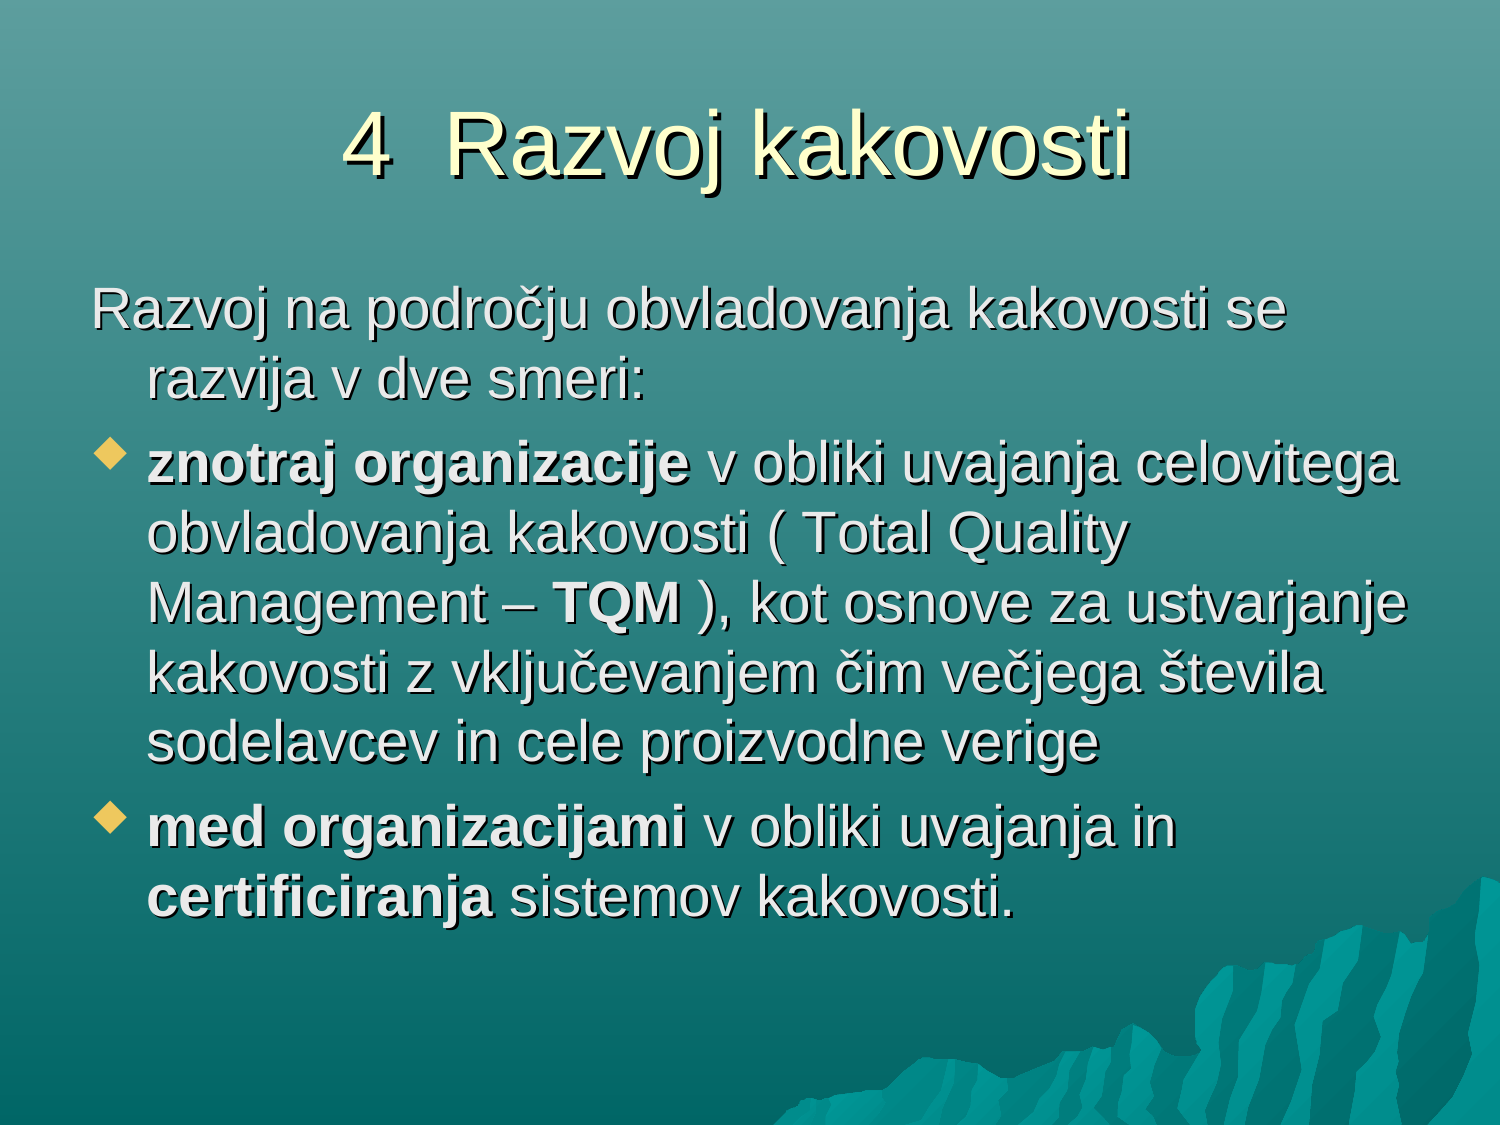

# 4 Razvoj kakovosti
Razvoj na področju obvladovanja kakovosti se razvija v dve smeri:
znotraj organizacije v obliki uvajanja celovitega obvladovanja kakovosti ( Total Quality Management – TQM ), kot osnove za ustvarjanje kakovosti z vključevanjem čim večjega števila sodelavcev in cele proizvodne verige
med organizacijami v obliki uvajanja in certificiranja sistemov kakovosti.